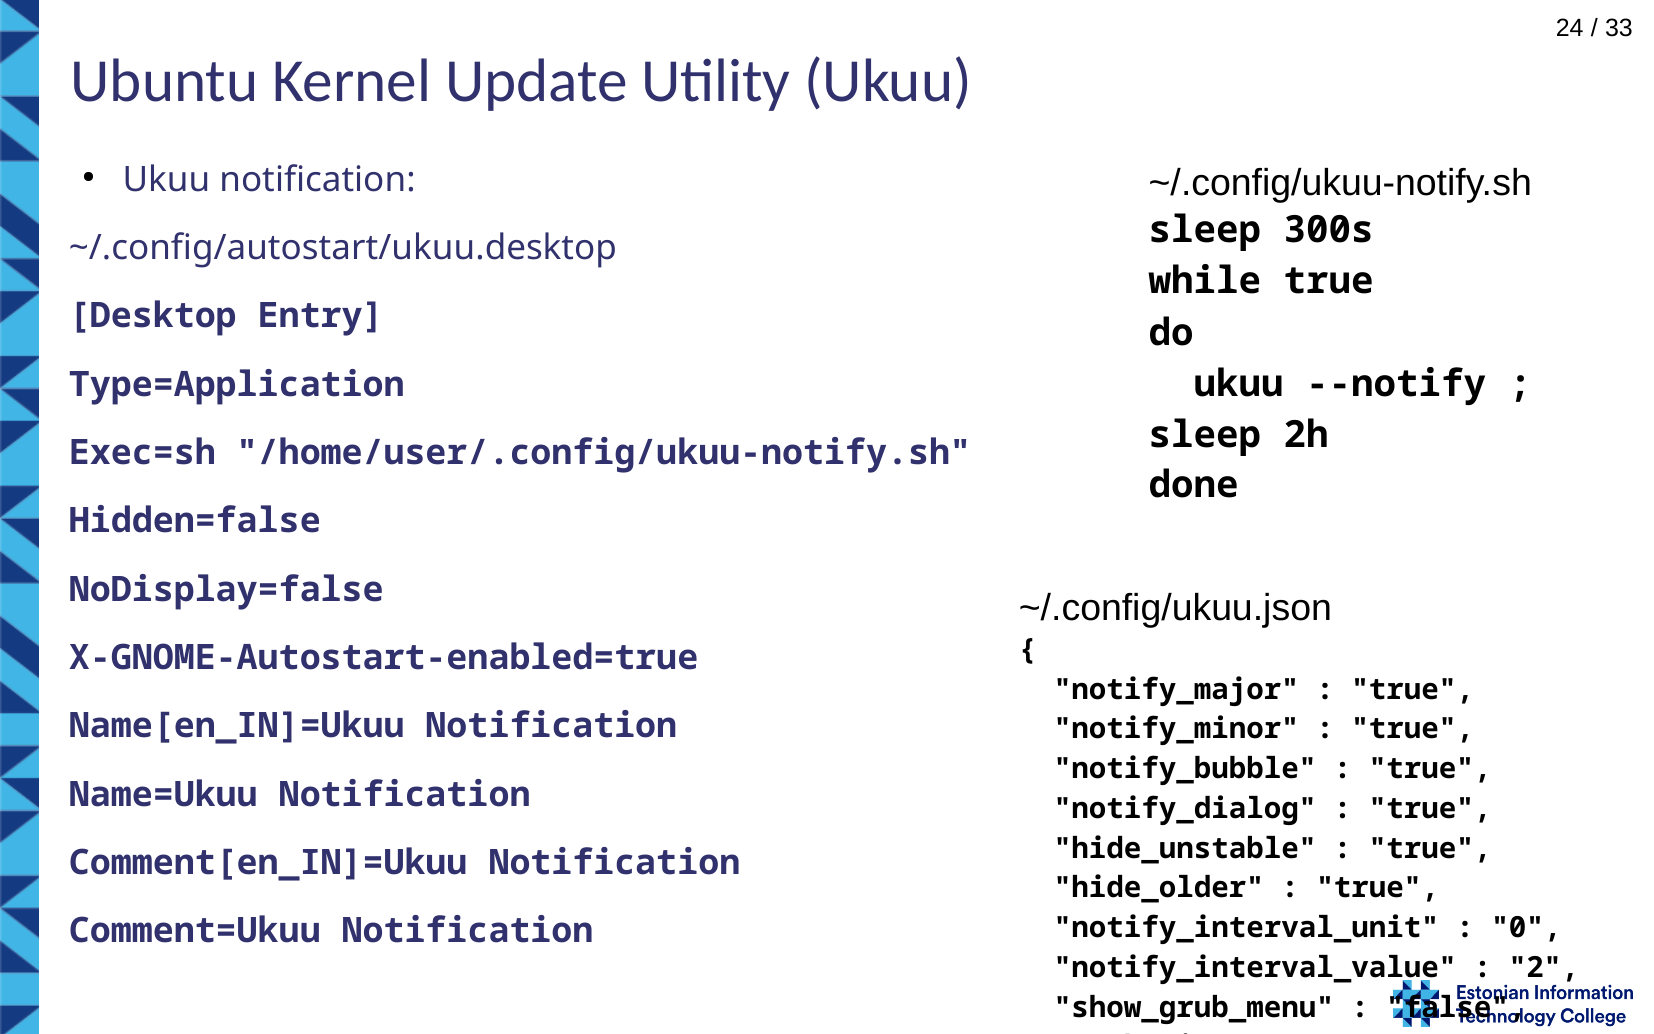

# Ubuntu Kernel Update Utility (Ukuu)
~/.config/ukuu-notify.sh
sleep 300s
while true
do
 ukuu --notify ; sleep 2h
done
Ukuu notification:
~/.config/autostart/ukuu.desktop
[Desktop Entry]
Type=Application
Exec=sh "/home/user/.config/ukuu-notify.sh"
Hidden=false
NoDisplay=false
X-GNOME-Autostart-enabled=true
Name[en_IN]=Ukuu Notification
Name=Ukuu Notification
Comment[en_IN]=Ukuu Notification
Comment=Ukuu Notification
~/.config/ukuu.json
{
 "notify_major" : "true",
 "notify_minor" : "true",
 "notify_bubble" : "true",
 "notify_dialog" : "true",
 "hide_unstable" : "true",
 "hide_older" : "true",
 "notify_interval_unit" : "0",
 "notify_interval_value" : "2",
 "show_grub_menu" : "false",
 "grub_timeout" : "0"
}